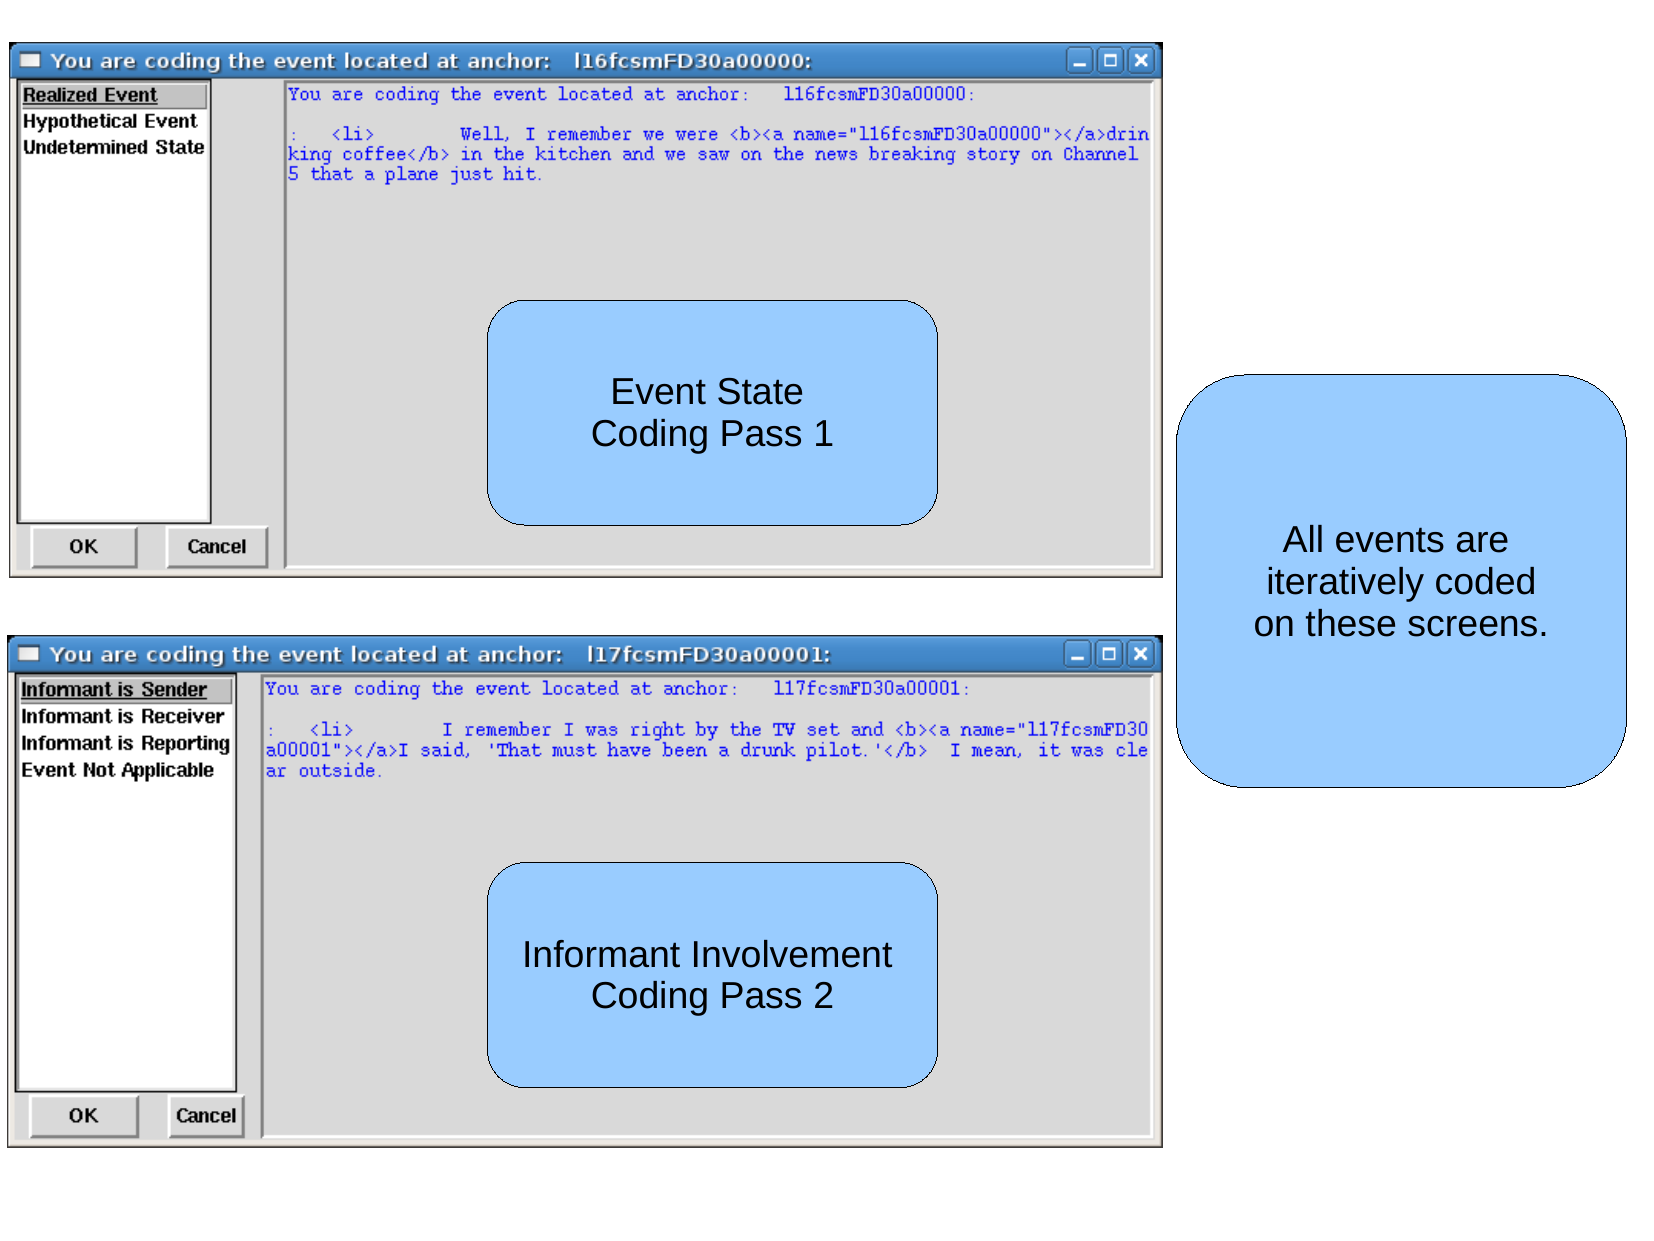

Event State
Coding Pass 1
All events are
iteratively coded
on these screens.
Informant Involvement
Coding Pass 2